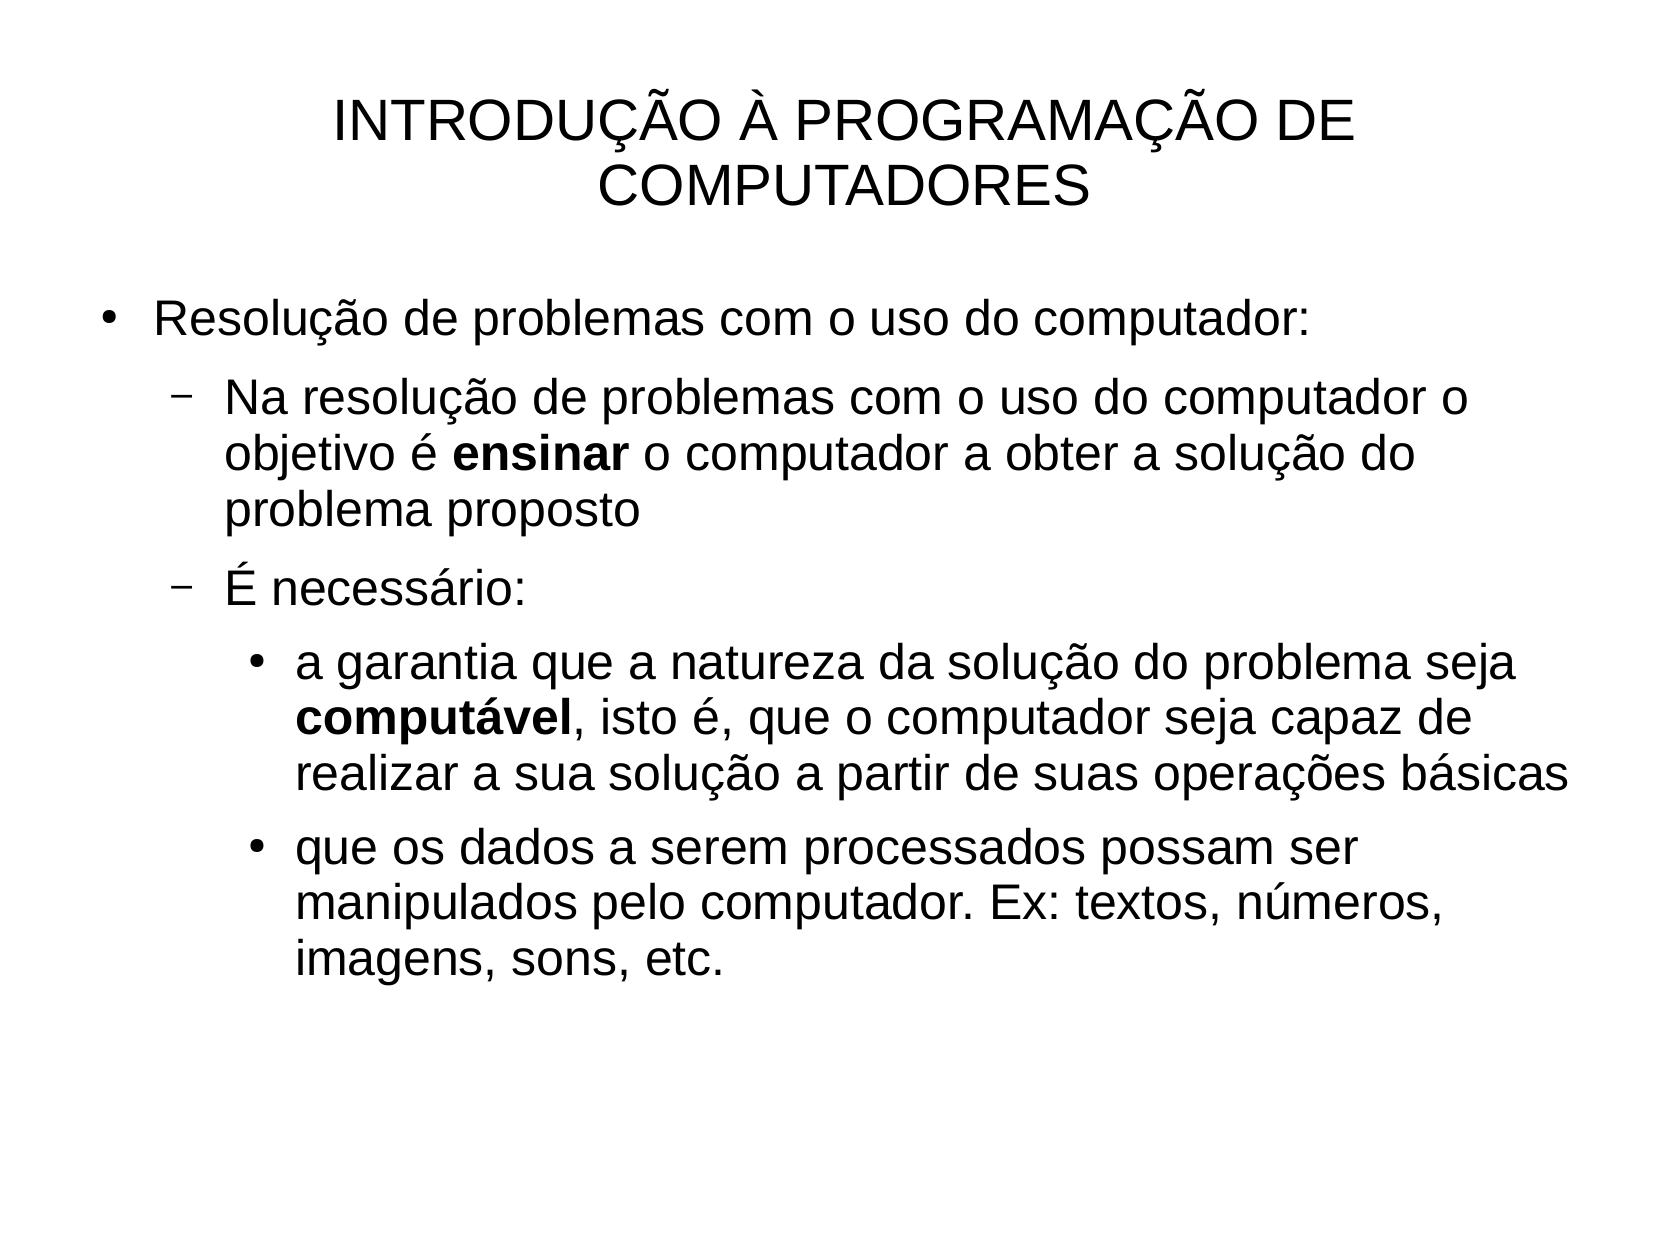

# INTRODUÇÃO À PROGRAMAÇÃO DE COMPUTADORES
Resolução de problemas com o uso do computador:
Na resolução de problemas com o uso do computador o objetivo é ensinar o computador a obter a solução do problema proposto
É necessário:
a garantia que a natureza da solução do problema seja computável, isto é, que o computador seja capaz de realizar a sua solução a partir de suas operações básicas
que os dados a serem processados possam ser manipulados pelo computador. Ex: textos, números, imagens, sons, etc.